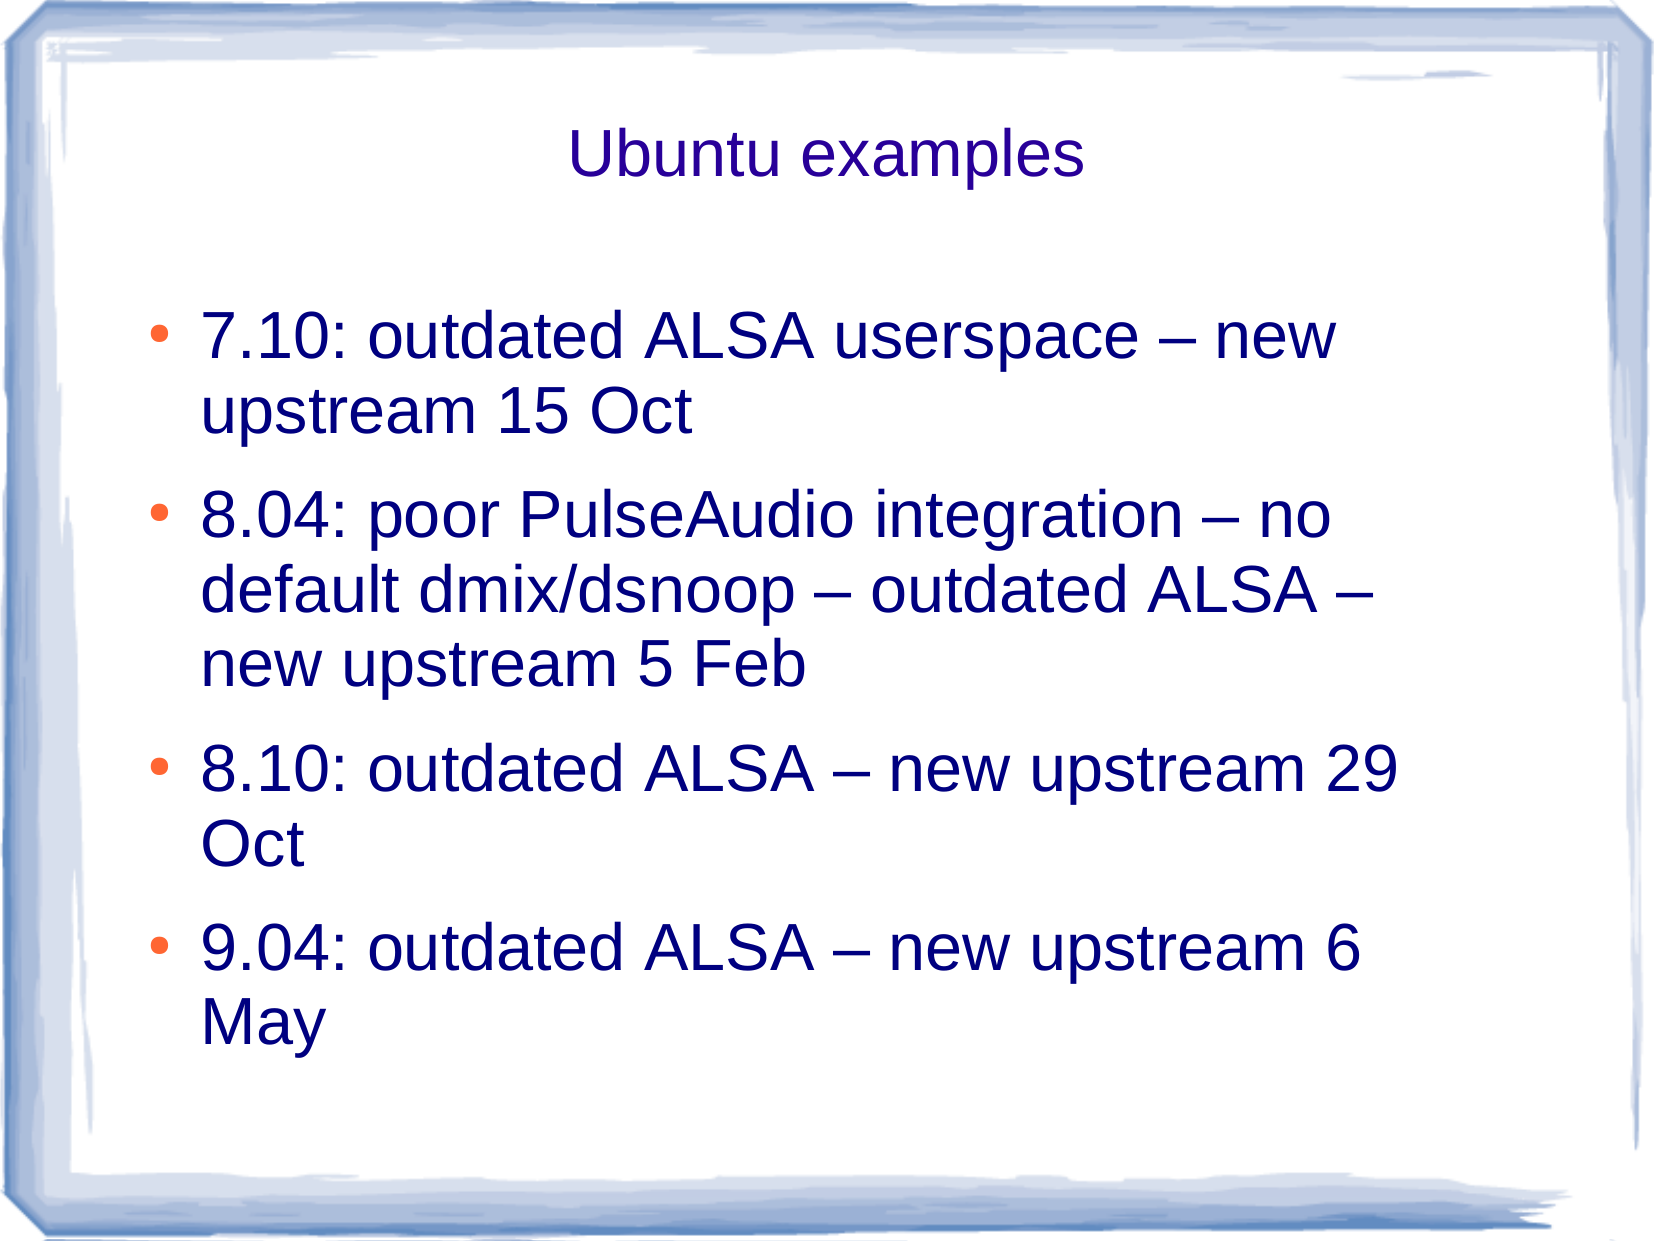

# Ubuntu examples
7.10: outdated ALSA userspace – new upstream 15 Oct
8.04: poor PulseAudio integration – no default dmix/dsnoop – outdated ALSA – new upstream 5 Feb
8.10: outdated ALSA – new upstream 29 Oct
9.04: outdated ALSA – new upstream 6 May